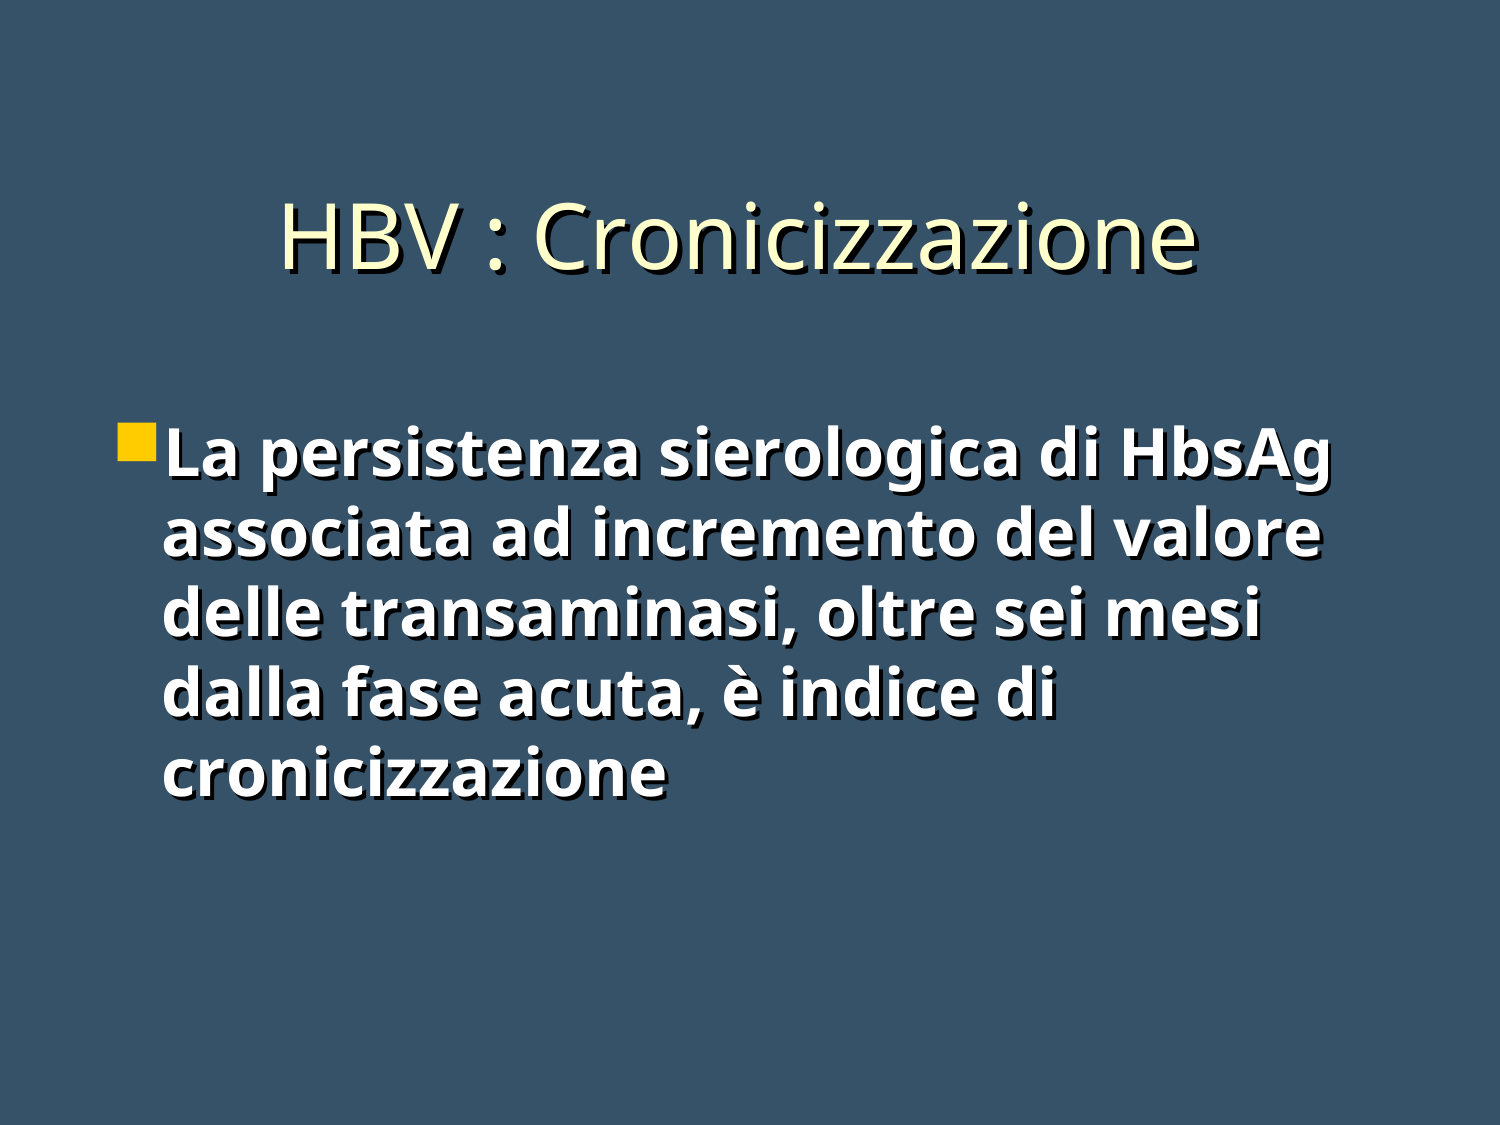

HBV : Cronicizzazione
La persistenza sierologica di HbsAg associata ad incremento del valore delle transaminasi, oltre sei mesi dalla fase acuta, è indice di cronicizzazione